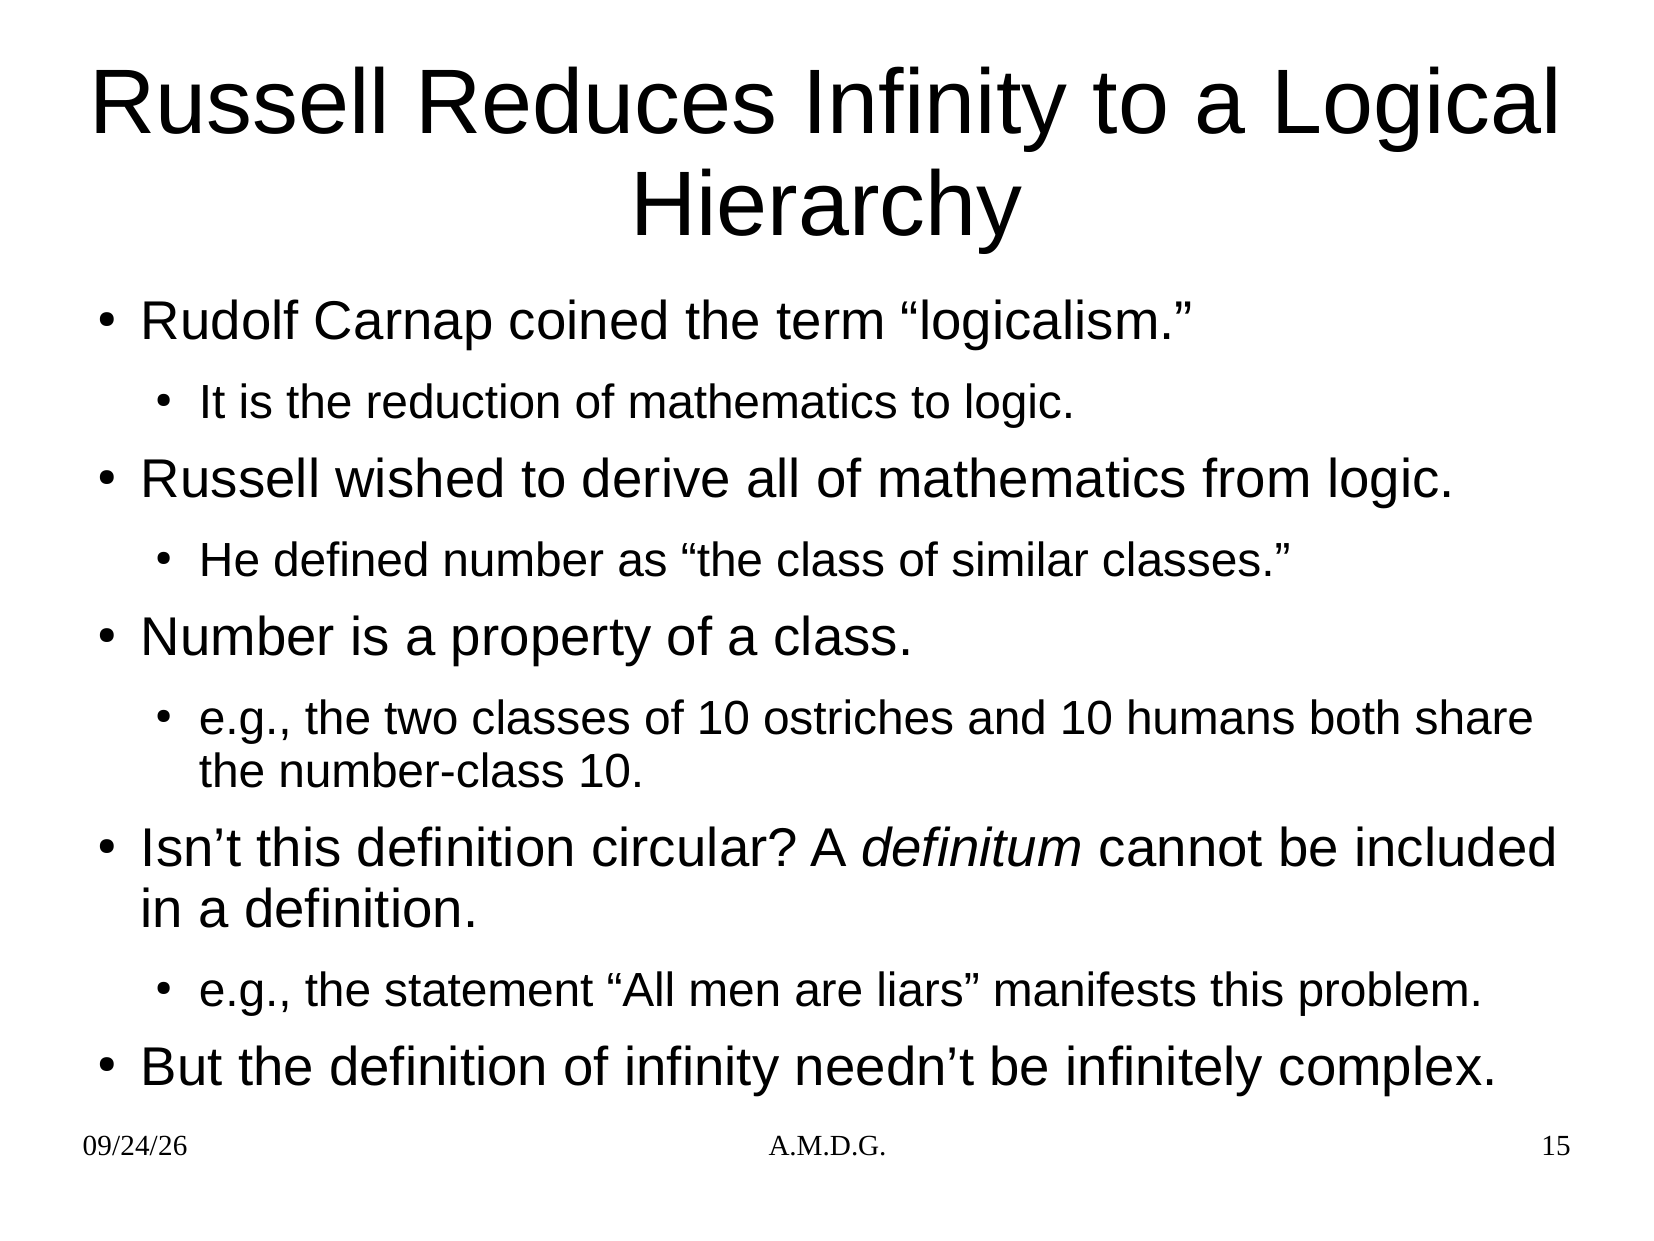

# Russell Reduces Infinity to a Logical Hierarchy
Rudolf Carnap coined the term “logicalism.”
It is the reduction of mathematics to logic.
Russell wished to derive all of mathematics from logic.
He defined number as “the class of similar classes.”
Number is a property of a class.
e.g., the two classes of 10 ostriches and 10 humans both share the number-class 10.
Isn’t this definition circular? A definitum cannot be included in a definition.
e.g., the statement “All men are liars” manifests this problem.
But the definition of infinity needn’t be infinitely complex.
A.M.D.G.
15